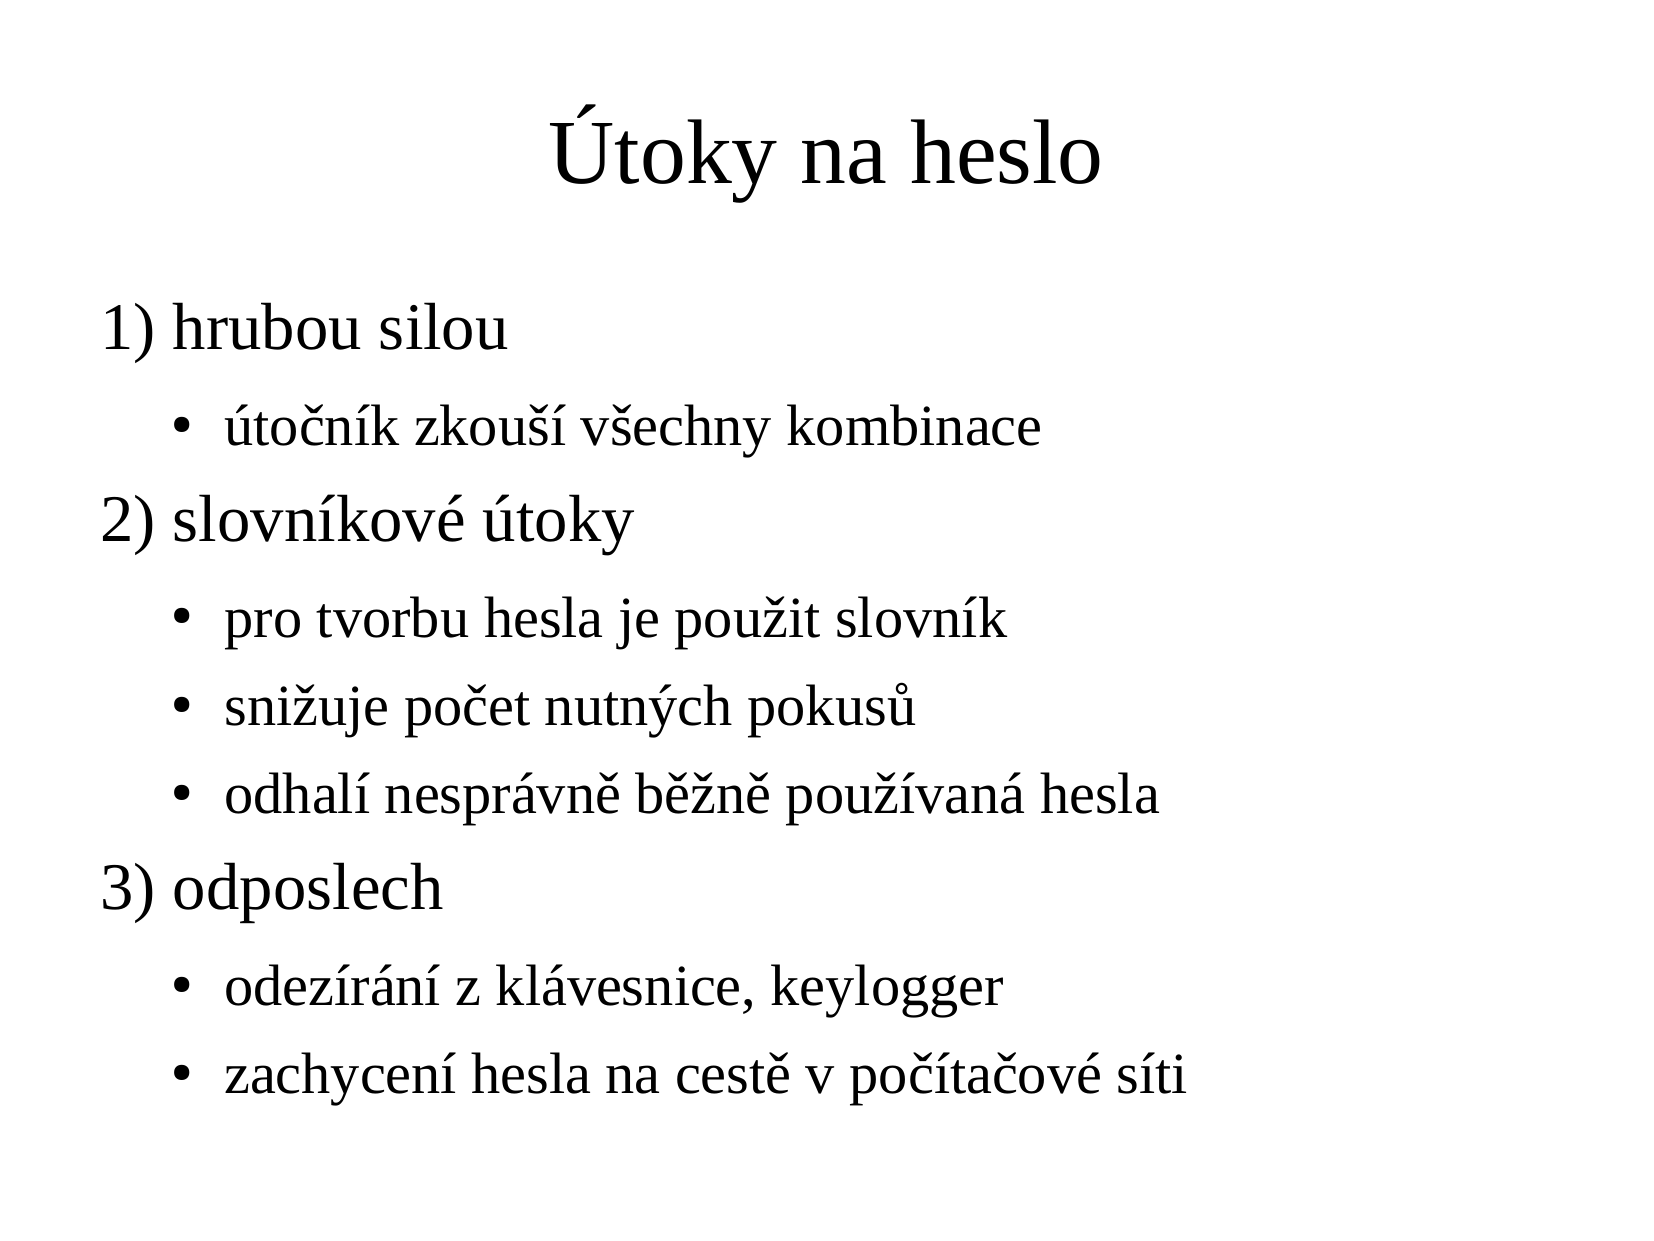

# Útoky na heslo
 hrubou silou
útočník zkouší všechny kombinace
 slovníkové útoky
pro tvorbu hesla je použit slovník
snižuje počet nutných pokusů
odhalí nesprávně běžně používaná hesla
 odposlech
odezírání z klávesnice, keylogger
zachycení hesla na cestě v počítačové síti